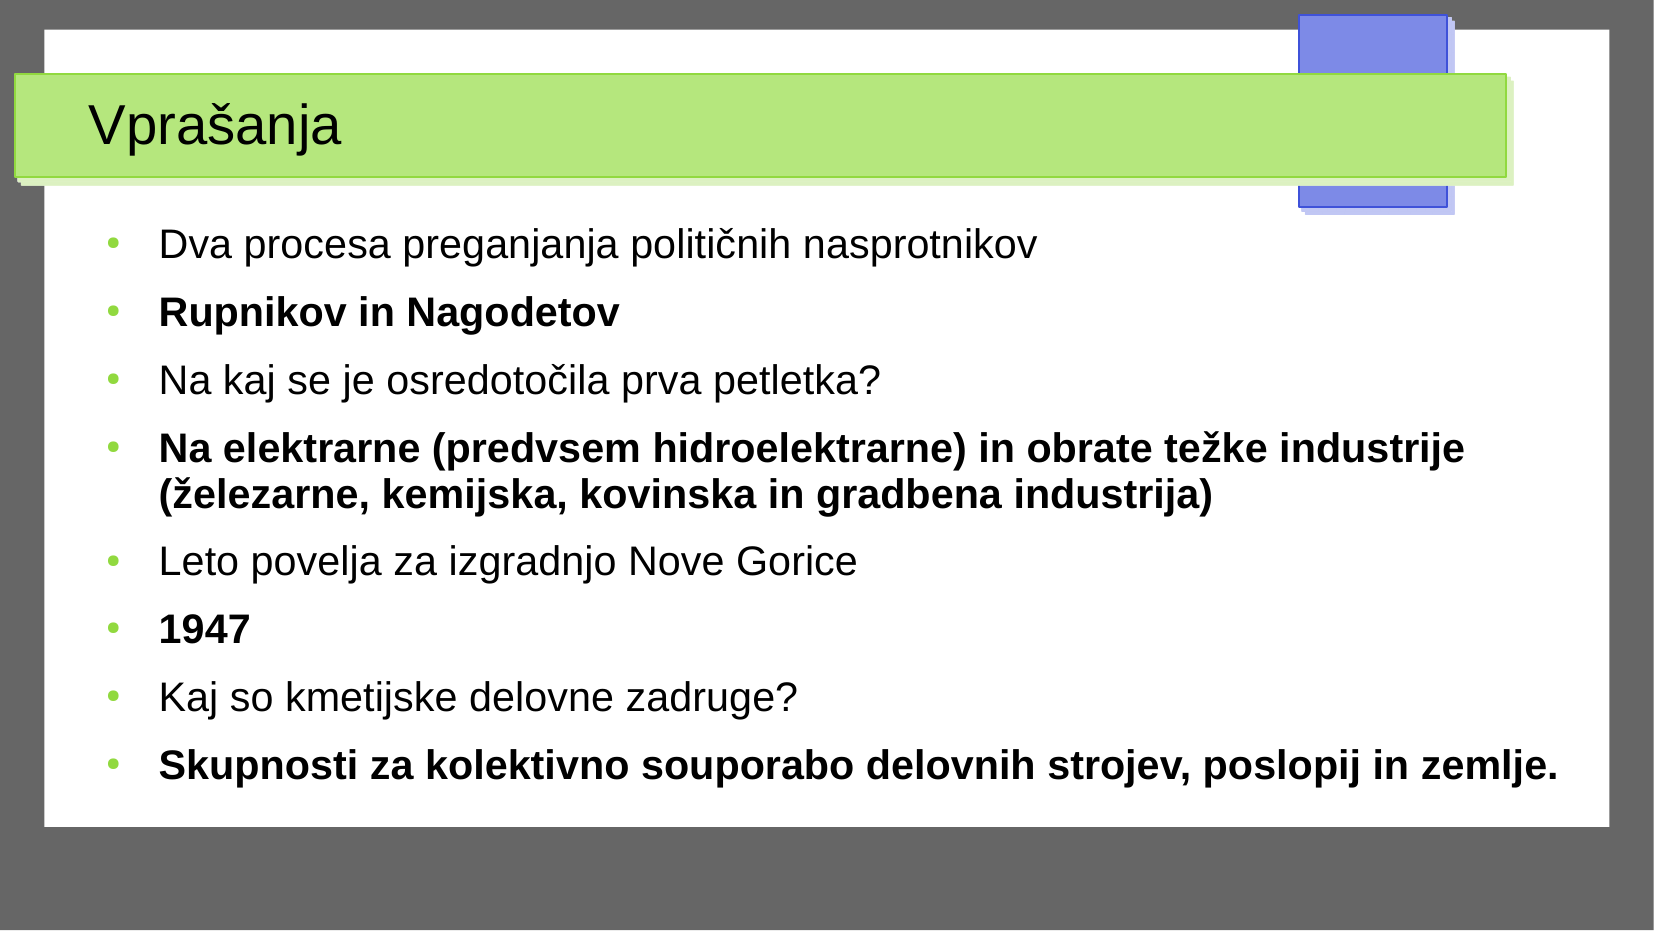

# Vprašanja
Dva procesa preganjanja političnih nasprotnikov
Rupnikov in Nagodetov
Na kaj se je osredotočila prva petletka?
Na elektrarne (predvsem hidroelektrarne) in obrate težke industrije (železarne, kemijska, kovinska in gradbena industrija)
Leto povelja za izgradnjo Nove Gorice
1947
Kaj so kmetijske delovne zadruge?
Skupnosti za kolektivno souporabo delovnih strojev, poslopij in zemlje.